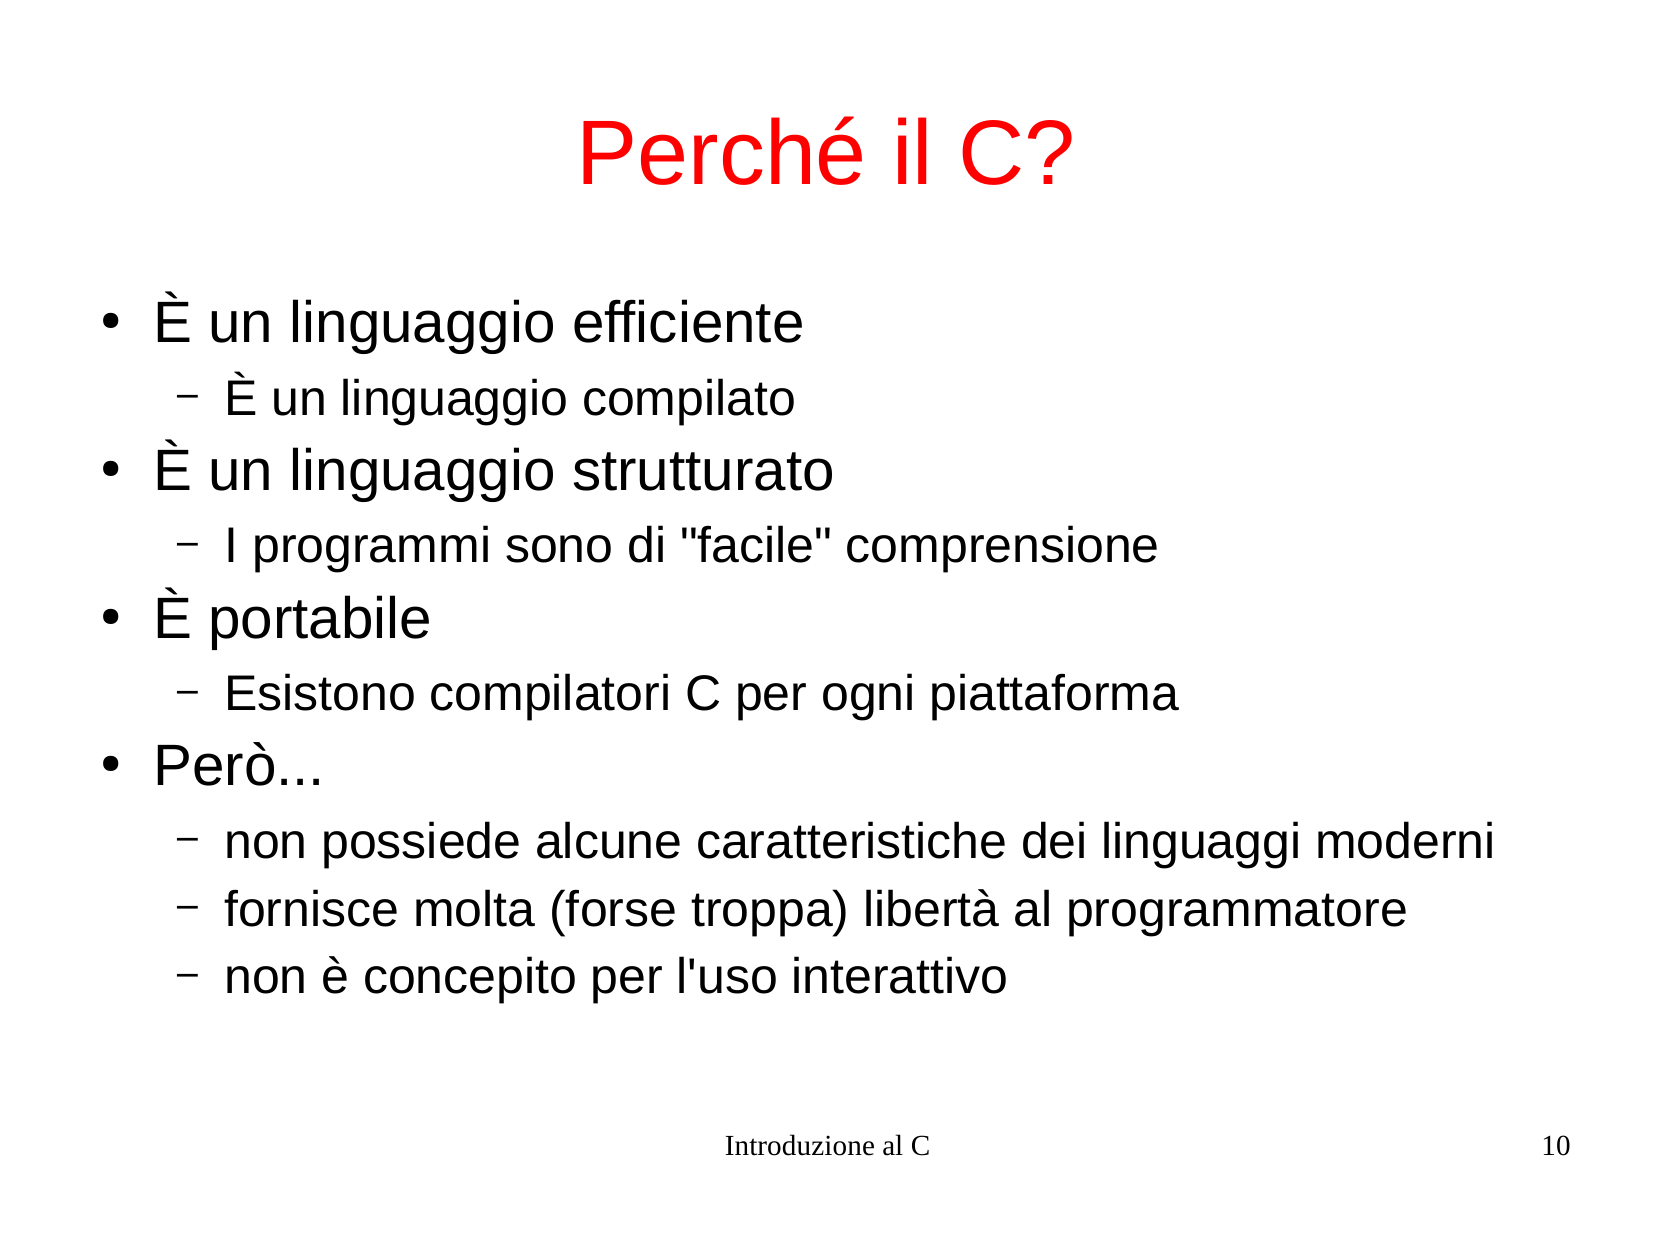

# Perché il C?
È un linguaggio efficiente
È un linguaggio compilato
È un linguaggio strutturato
I programmi sono di "facile" comprensione
È portabile
Esistono compilatori C per ogni piattaforma
Però...
non possiede alcune caratteristiche dei linguaggi moderni
fornisce molta (forse troppa) libertà al programmatore
non è concepito per l'uso interattivo
Introduzione al C
10